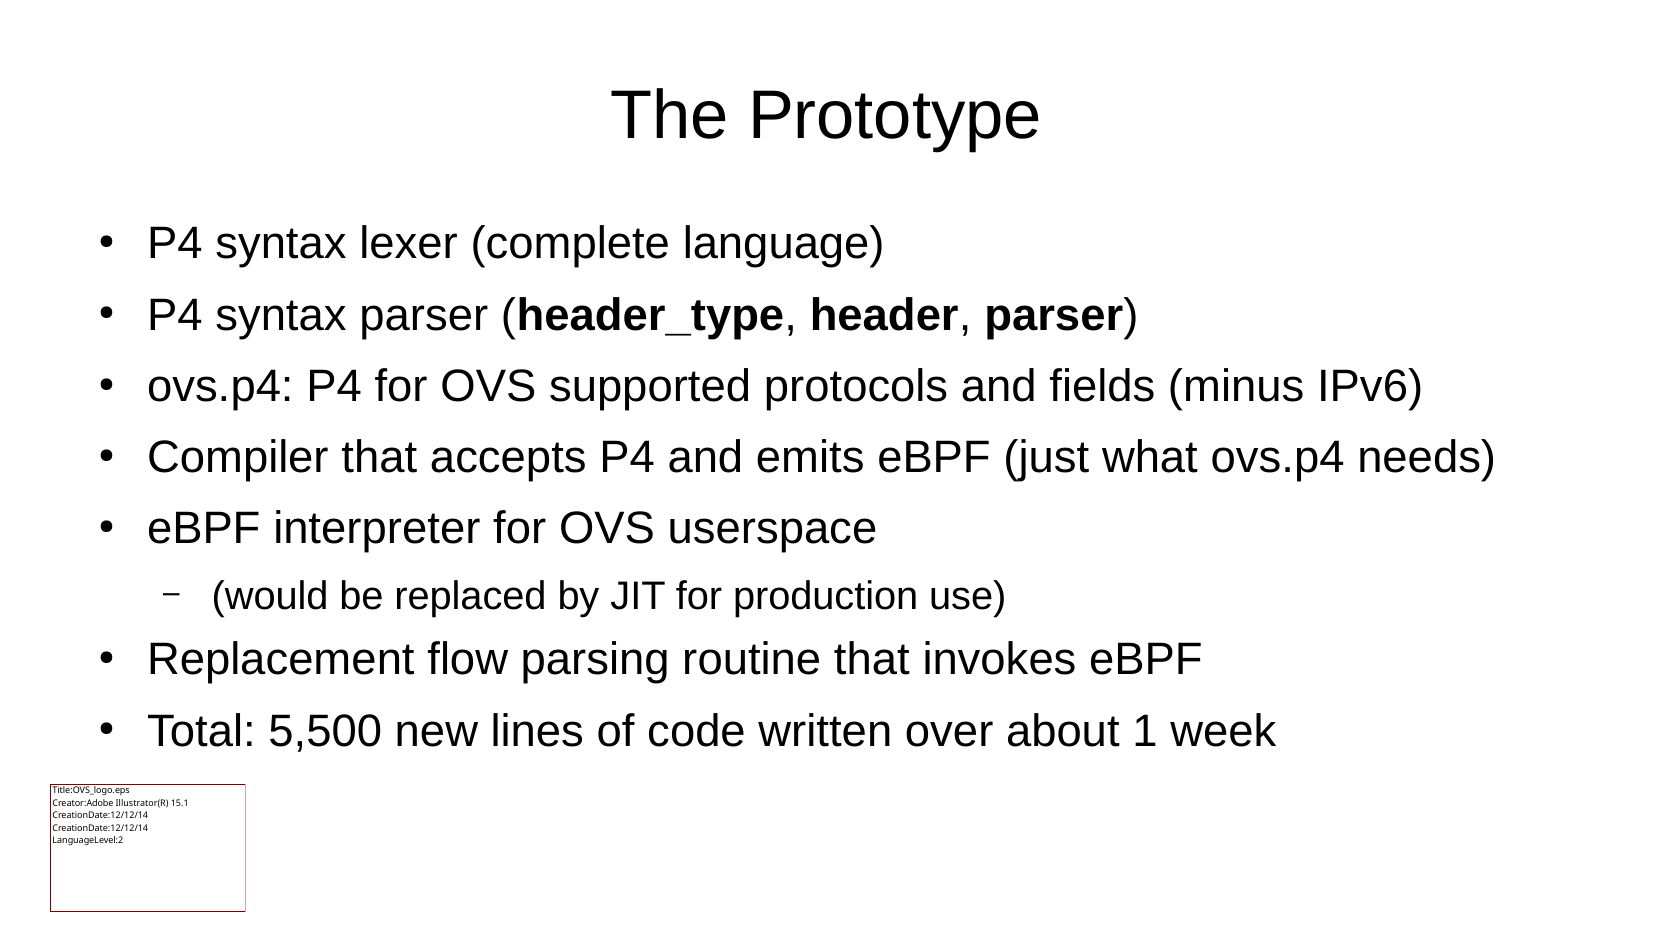

# The Prototype
P4 syntax lexer (complete language)
P4 syntax parser (header_type, header, parser)
ovs.p4: P4 for OVS supported protocols and fields (minus IPv6)
Compiler that accepts P4 and emits eBPF (just what ovs.p4 needs)
eBPF interpreter for OVS userspace
(would be replaced by JIT for production use)
Replacement flow parsing routine that invokes eBPF
Total: 5,500 new lines of code written over about 1 week